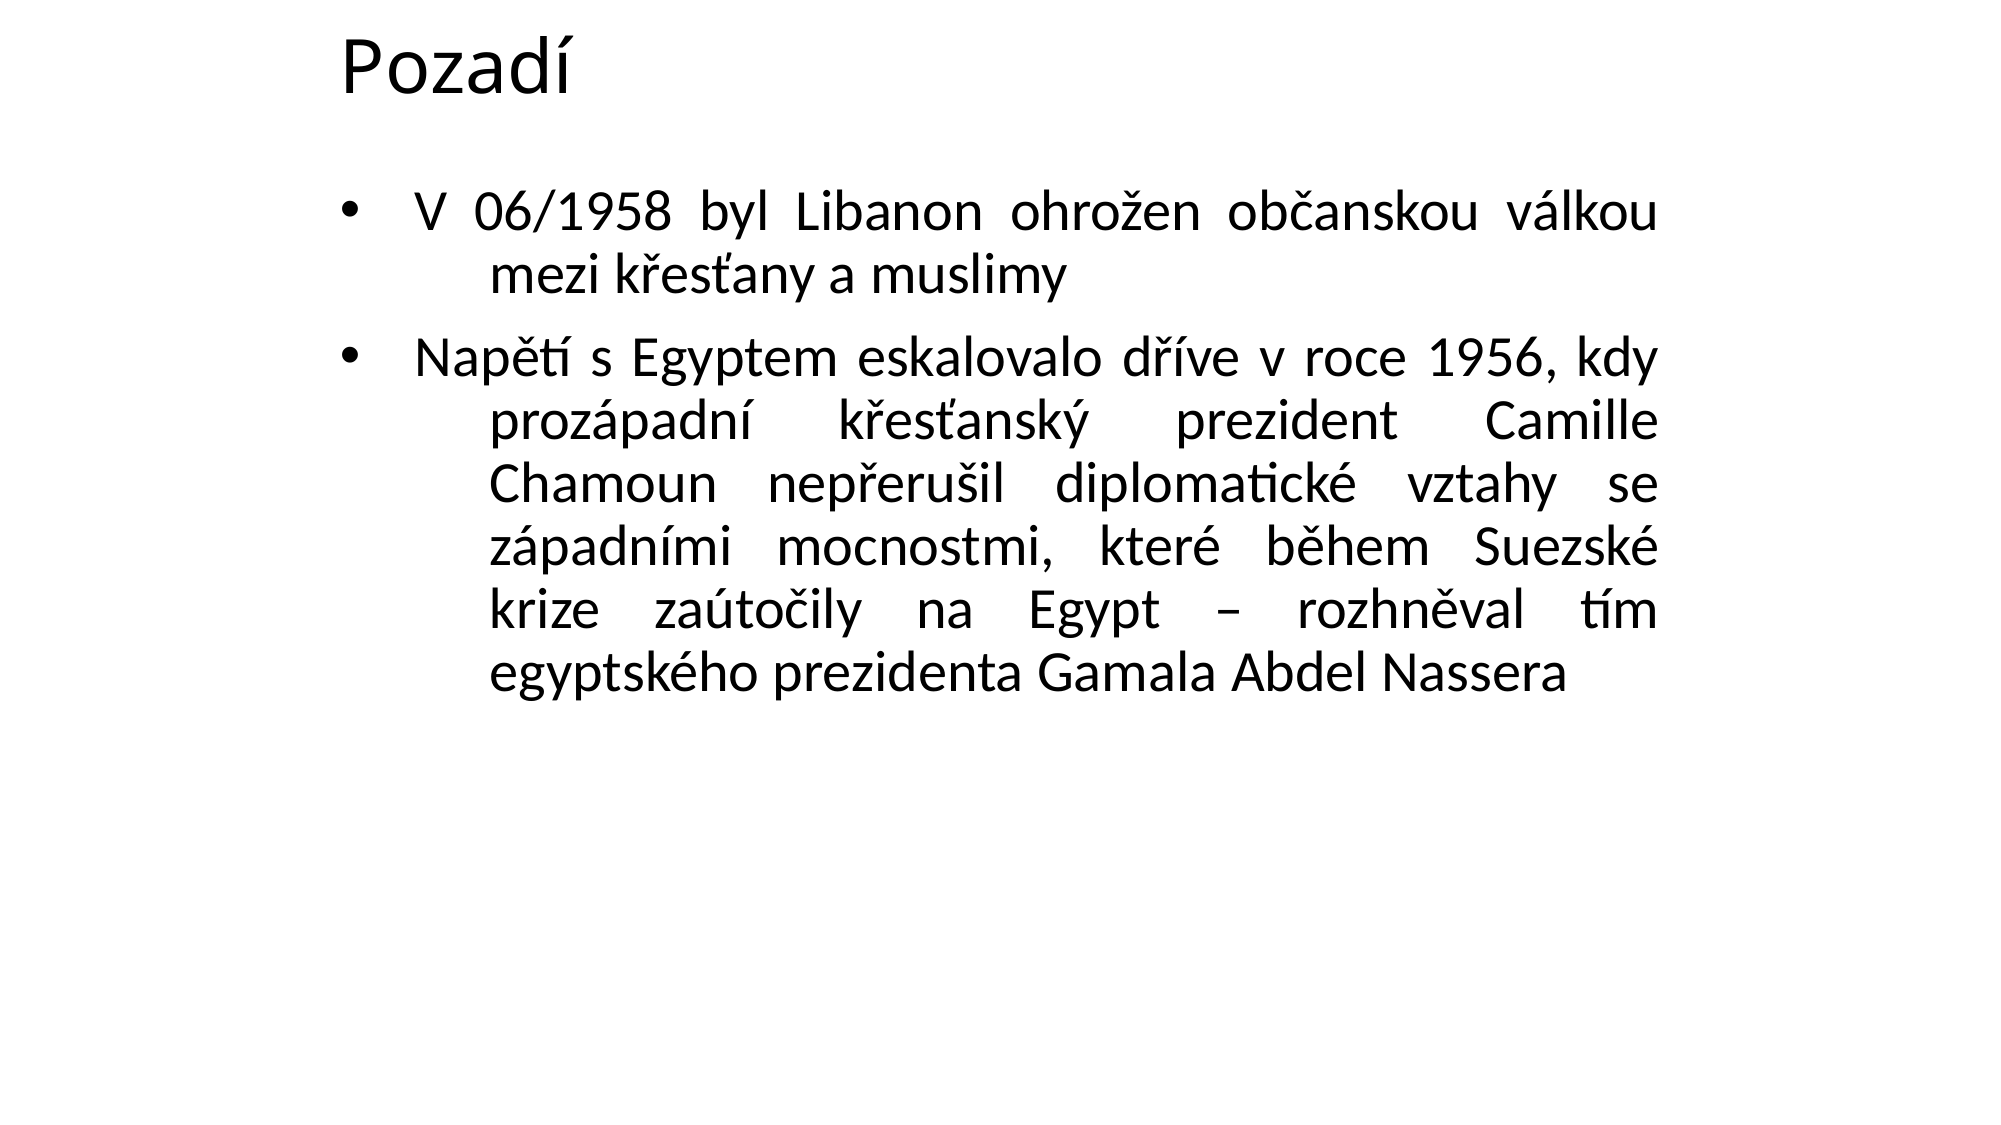

# Pozadí
V 06/1958 byl Libanon ohrožen občanskou válkou mezi křesťany a muslimy
Napětí s Egyptem eskalovalo dříve v roce 1956, kdy prozápadní křesťanský prezident Camille Chamoun nepřerušil diplomatické vztahy se západními mocnostmi, které během Suezské krize zaútočily na Egypt – rozhněval tím egyptského prezidenta Gamala Abdel Nassera